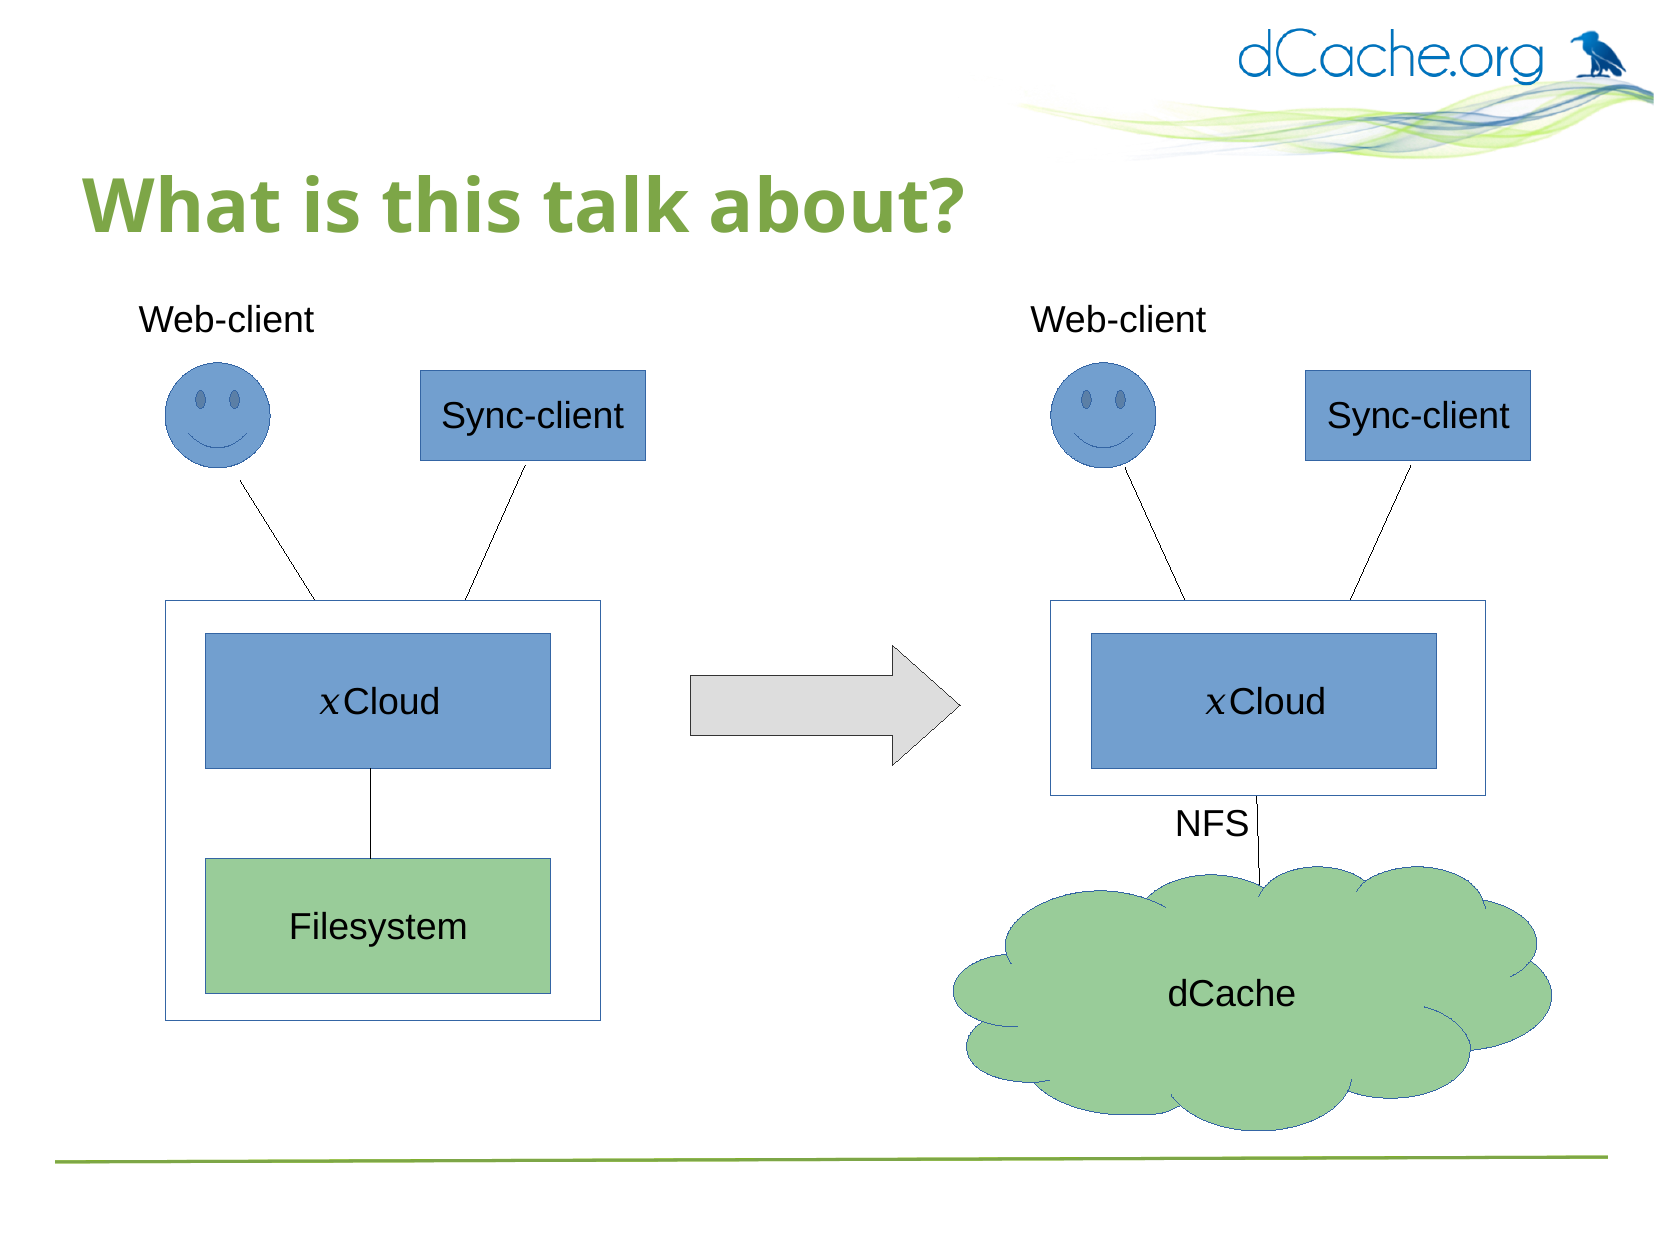

# What is this talk about?
Web-client
Web-client
Sync-client
Sync-client
𝑥Cloud
𝑥Cloud
NFS
Filesystem
dCache